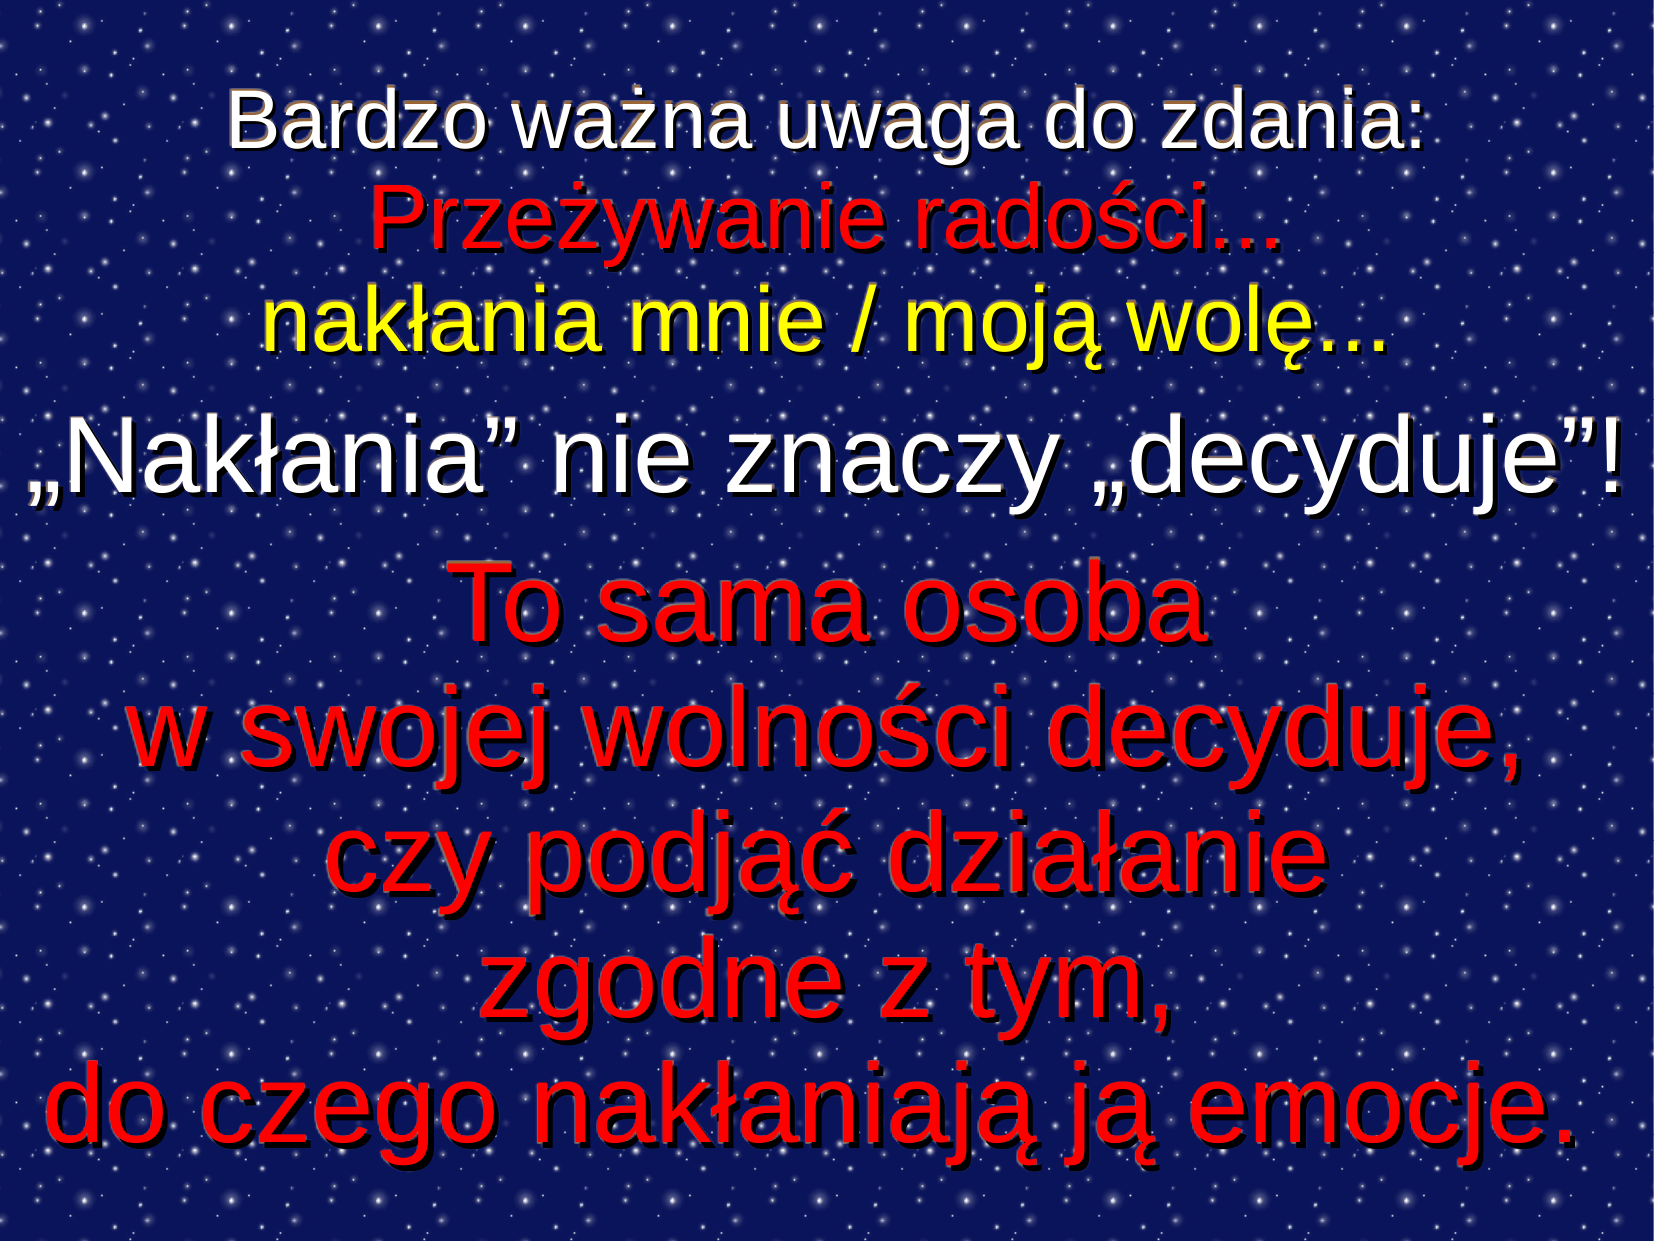

# Bardzo ważna uwaga do zdania:
Przeżywanie radości...
nakłania mnie / moją wolę...
„Nakłania” nie znaczy „decyduje”!
To sama osoba
w swojej wolności decyduje,
czy podjąć działanie
zgodne z tym,
do czego nakłaniają ją emocje.